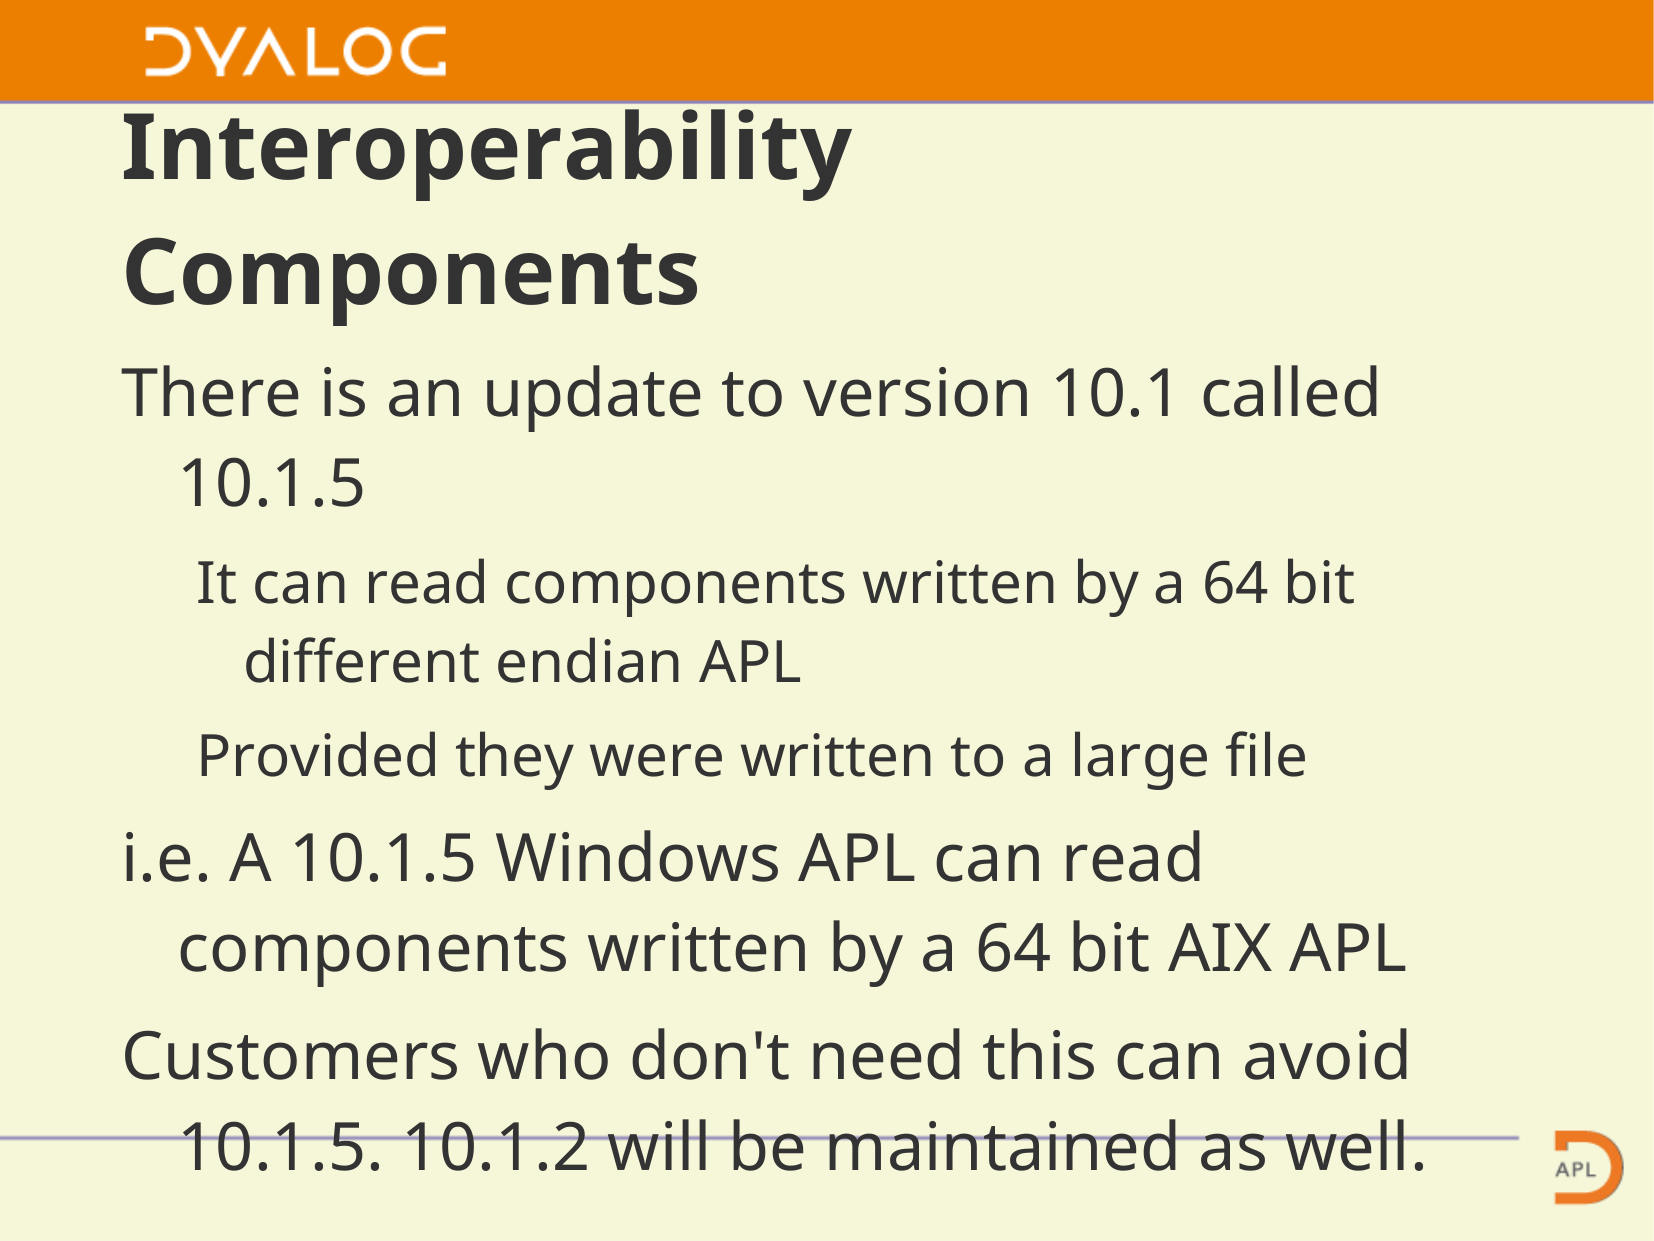

# Interoperability Components
There is an update to version 10.1 called 10.1.5
It can read components written by a 64 bit different endian APL
Provided they were written to a large file
i.e. A 10.1.5 Windows APL can read components written by a 64 bit AIX APL
Customers who don't need this can avoid 10.1.5. 10.1.2 will be maintained as well.